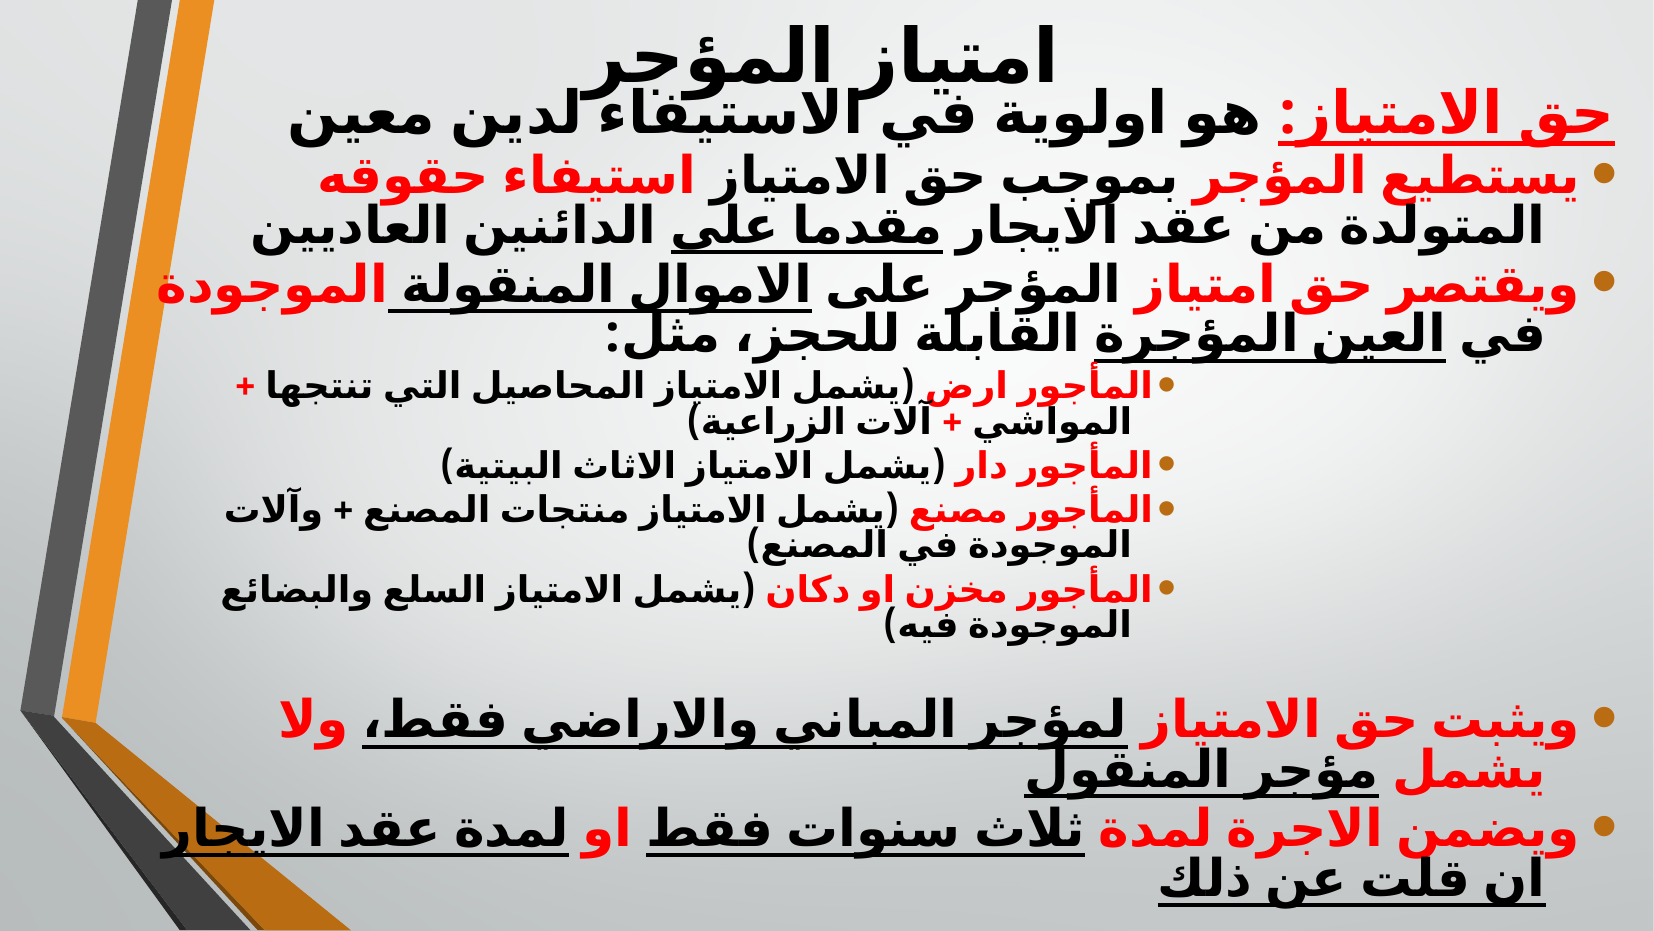

# امتياز المؤجر
حق الامتياز: هو اولوية في الاستيفاء لدين معين
يستطيع المؤجر بموجب حق الامتياز استيفاء حقوقه المتولدة من عقد الايجار مقدما على الدائنين العاديين
ويقتصر حق امتياز المؤجر على الاموال المنقولة الموجودة في العين المؤجرة القابلة للحجز، مثل:
المأجور ارض (يشمل الامتياز المحاصيل التي تنتجها + المواشي + آلات الزراعية)
المأجور دار (يشمل الامتياز الاثاث البيتية)
المأجور مصنع (يشمل الامتياز منتجات المصنع + وآلات الموجودة في المصنع)
المأجور مخزن او دكان (يشمل الامتياز السلع والبضائع الموجودة فيه)
ويثبت حق الامتياز لمؤجر المباني والاراضي فقط، ولا يشمل مؤجر المنقول
ويضمن الاجرة لمدة ثلاث سنوات فقط او لمدة عقد الايجار ان قلت عن ذلك